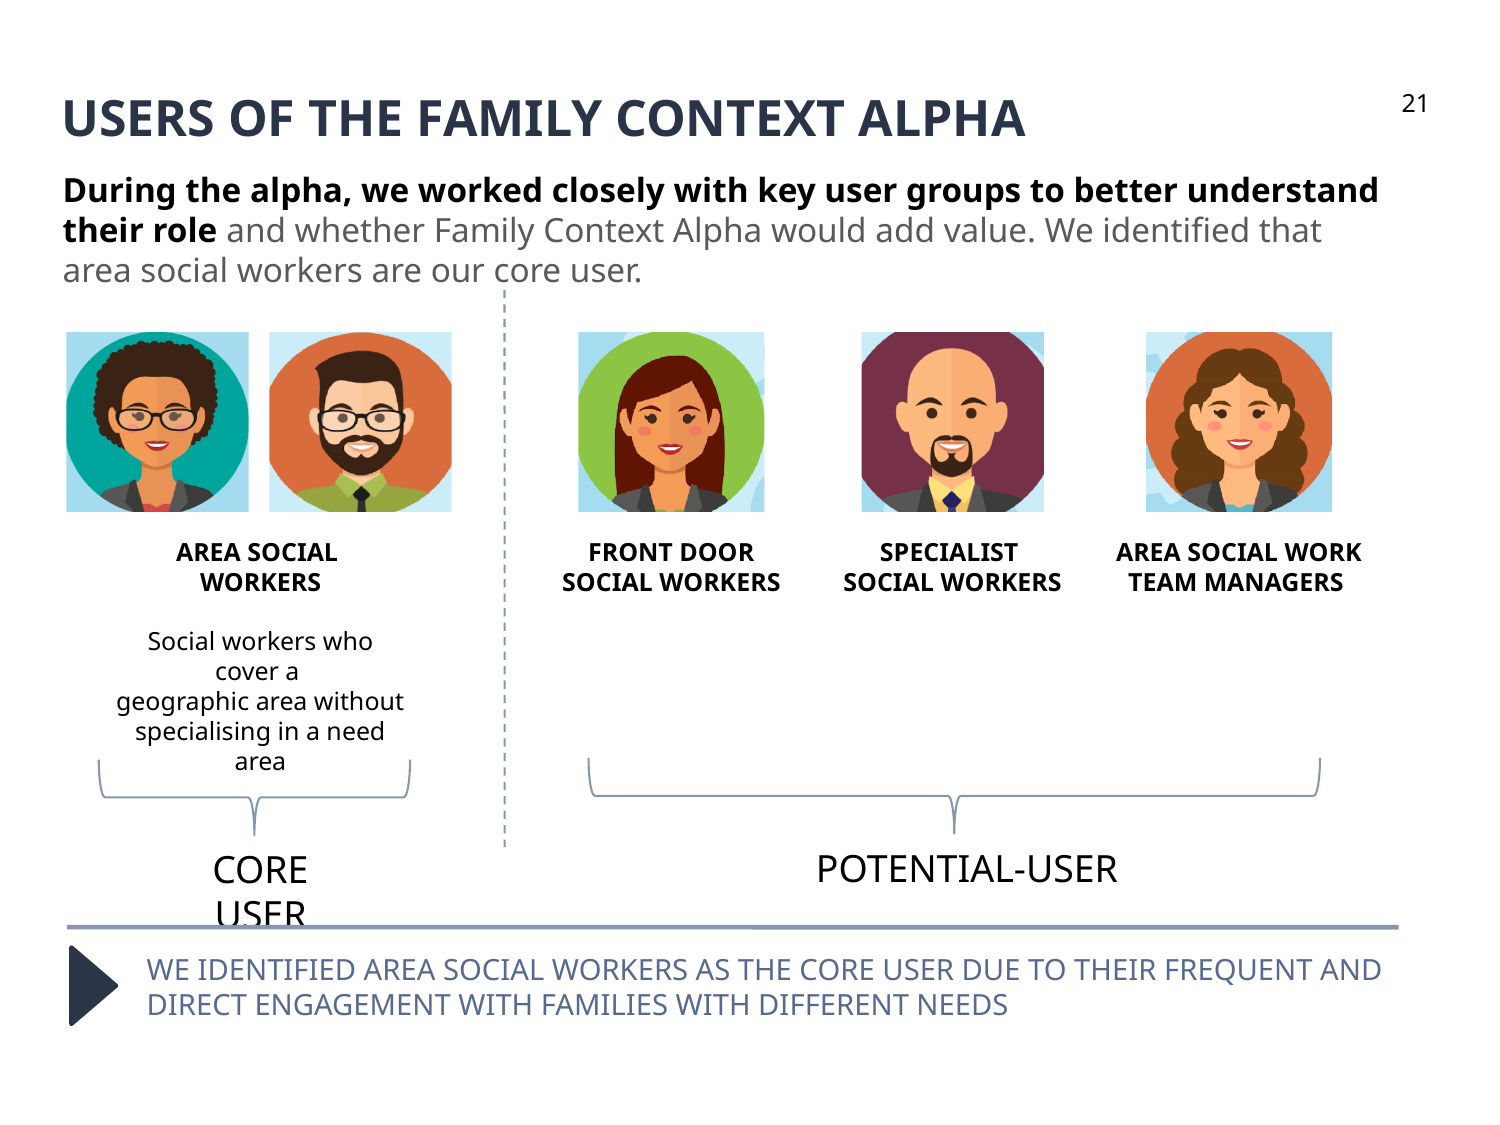

USERS OF THE FAMILY CONTEXT ALPHA
During the alpha, we worked closely with key user groups to better understand their role and whether Family Context Alpha would add value. We identified that area social workers are our core user.
AREA SOCIAL
WORKERS
Social workers who cover a
geographic area without
specialising in a need area
FRONT DOOR
SOCIAL WORKERS
SPECIALIST
SOCIAL WORKERS
AREA SOCIAL WORK
TEAM MANAGERS
POTENTIAL-USER
CORE USER
WE IDENTIFIED AREA SOCIAL WORKERS AS THE CORE USER DUE TO THEIR FREQUENT AND DIRECT ENGAGEMENT WITH FAMILIES WITH DIFFERENT NEEDS